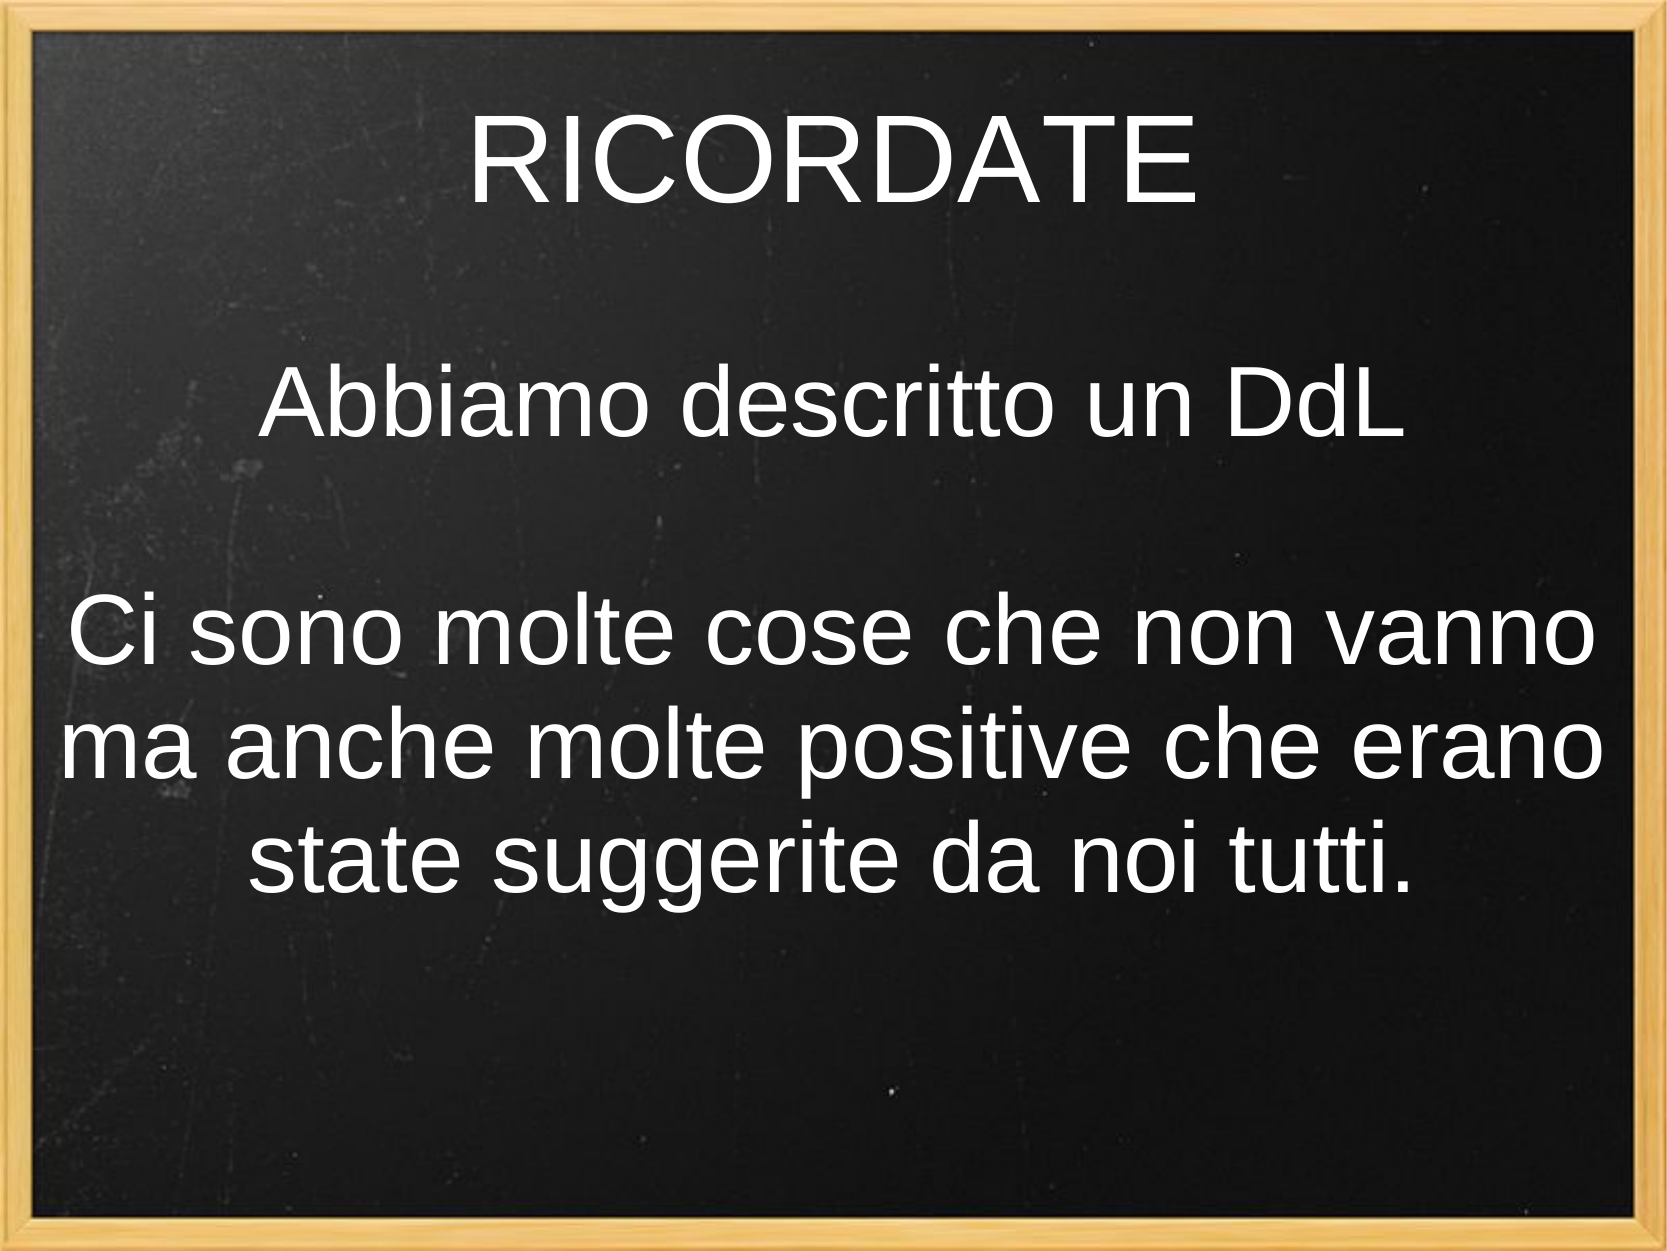

RICORDATE
Abbiamo descritto un DdL
Ci sono molte cose che non vanno ma anche molte positive che erano state suggerite da noi tutti.